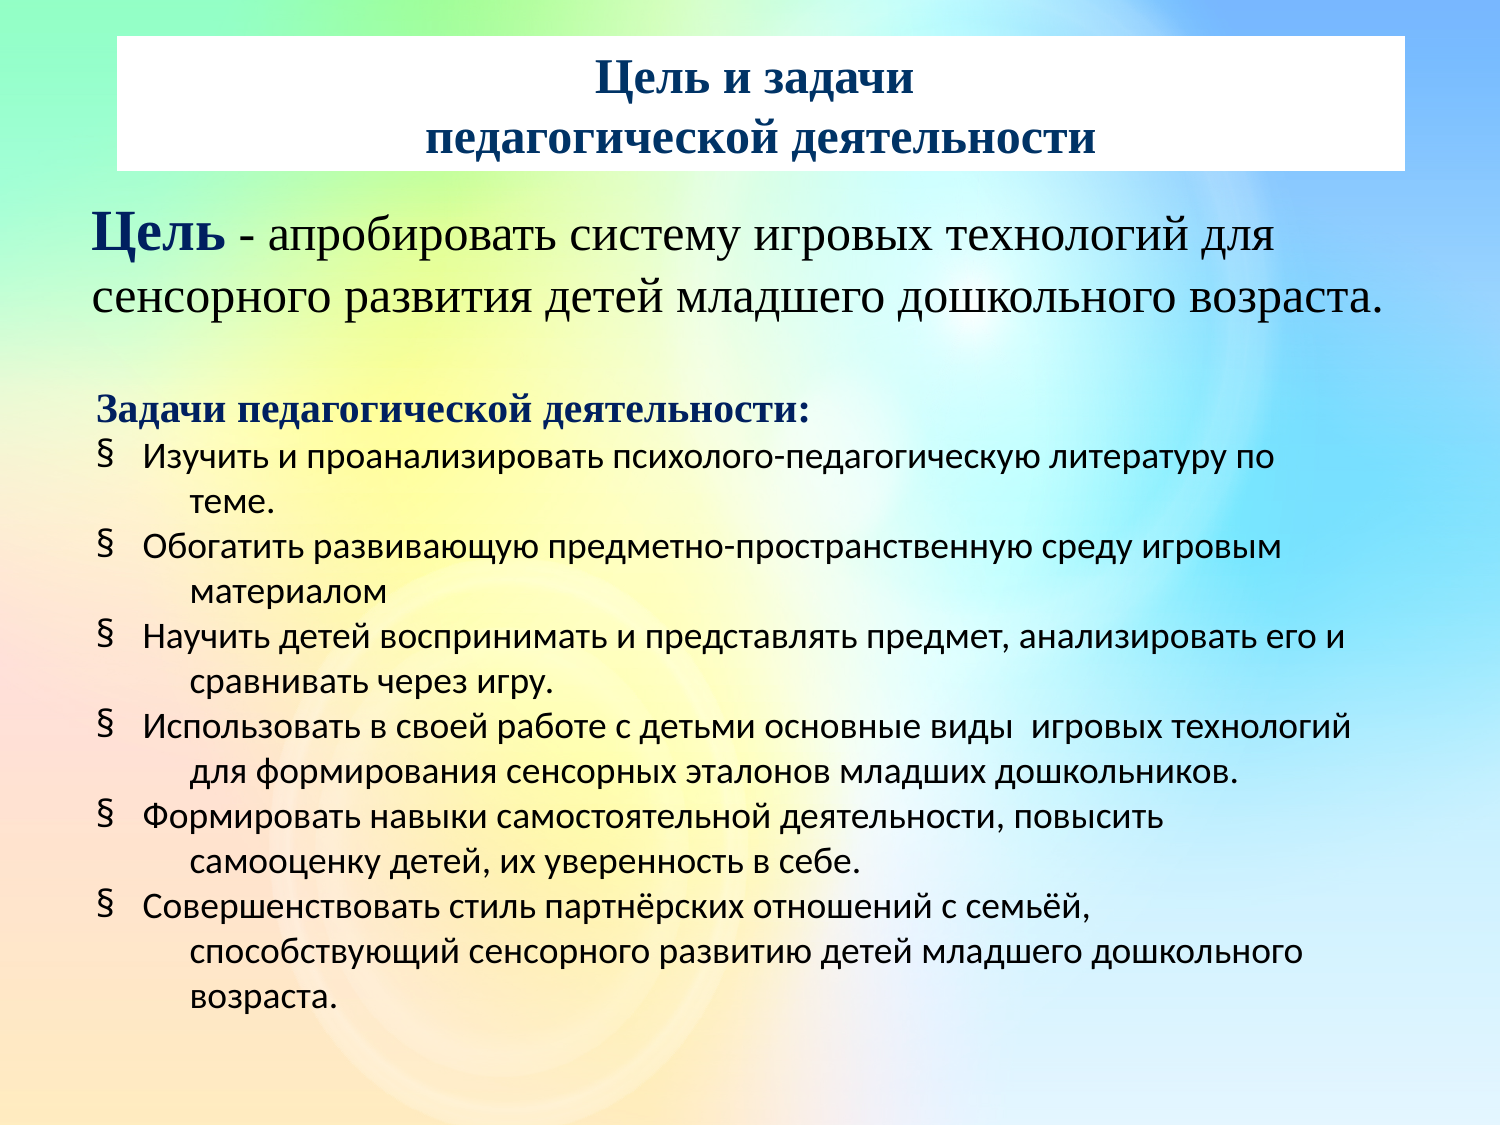

Цель и задачи
педагогической деятельности
Цель - апробировать систему игровых технологий для сенсорного развития детей младшего дошкольного возраста.
Задачи педагогической деятельности:
Изучить и проанализировать психолого-педагогическую литературу по теме.
Обогатить развивающую предметно-пространственную среду игровым материалом
Научить детей воспринимать и представлять предмет, анализировать его и сравнивать через игру.
Использовать в своей работе с детьми основные виды игровых технологий для формирования сенсорных эталонов младших дошкольников.
Формировать навыки самостоятельной деятельности, повысить самооценку детей, их уверенность в себе.
Совершенствовать стиль партнёрских отношений с семьёй, способствующий сенсорного развитию детей младшего дошкольного возраста.